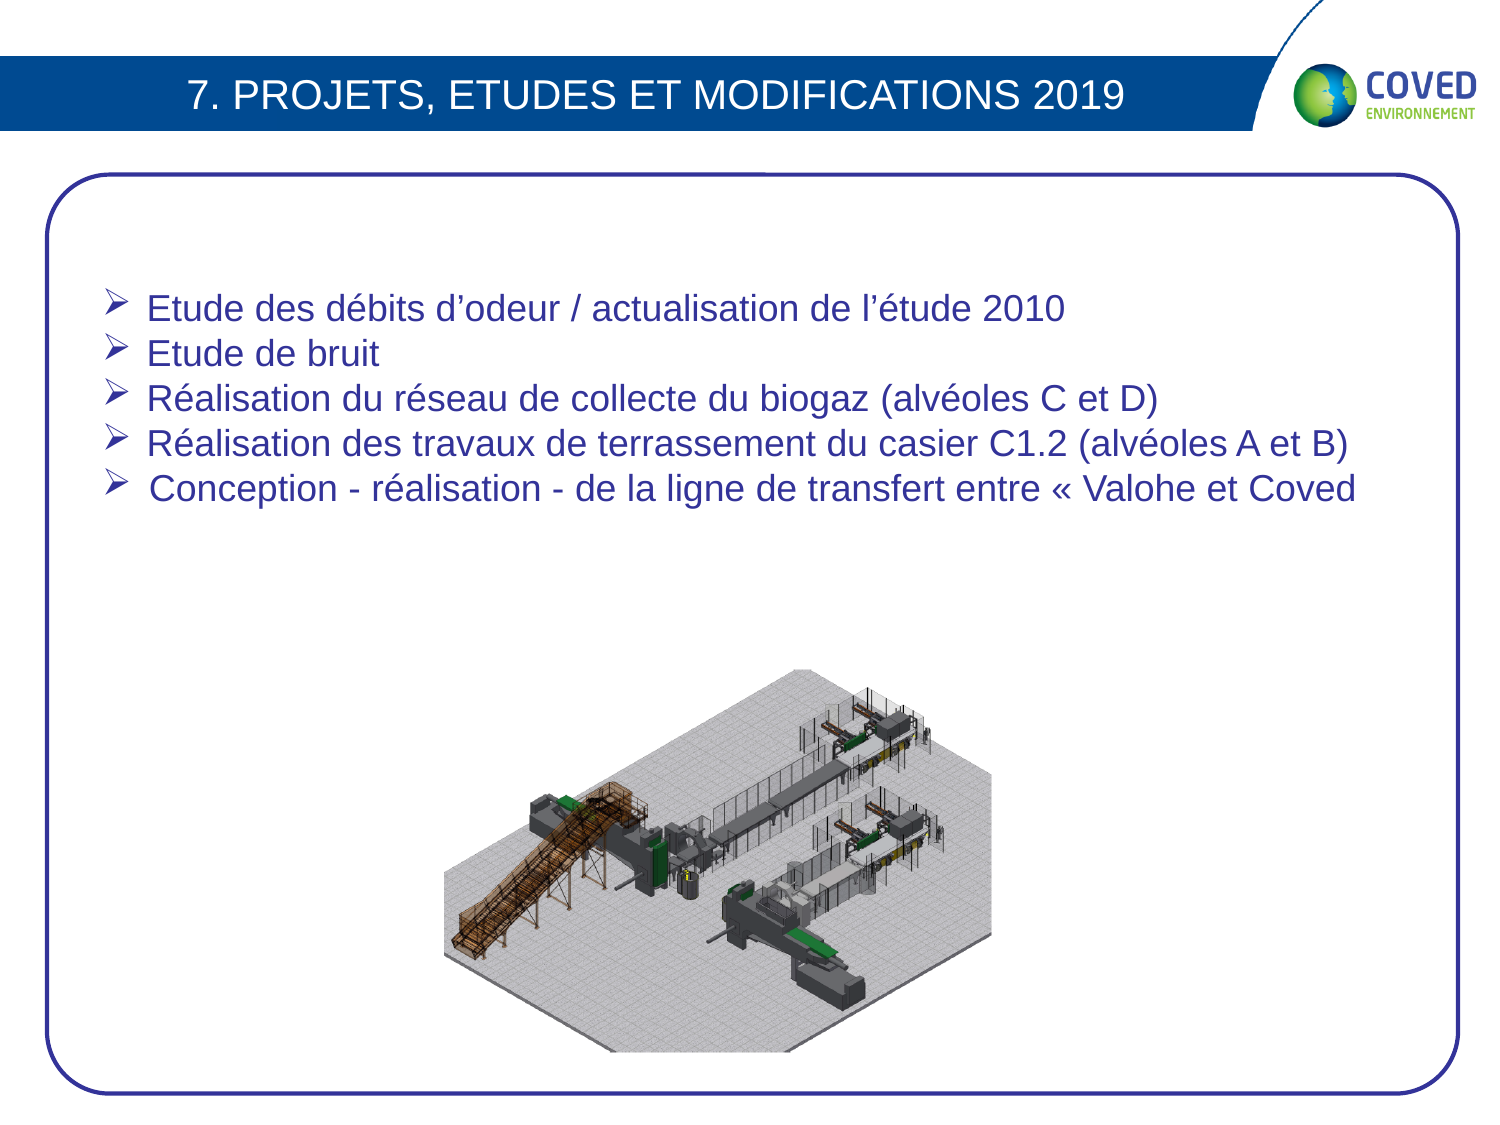

7. PROJETS, ETUDES ET MODIFICATIONS 2019
Etude des débits d’odeur / actualisation de l’étude 2010
Etude de bruit
Réalisation du réseau de collecte du biogaz (alvéoles C et D)
Réalisation des travaux de terrassement du casier C1.2 (alvéoles A et B)
Conception - réalisation - de la ligne de transfert entre « Valohe et Coved